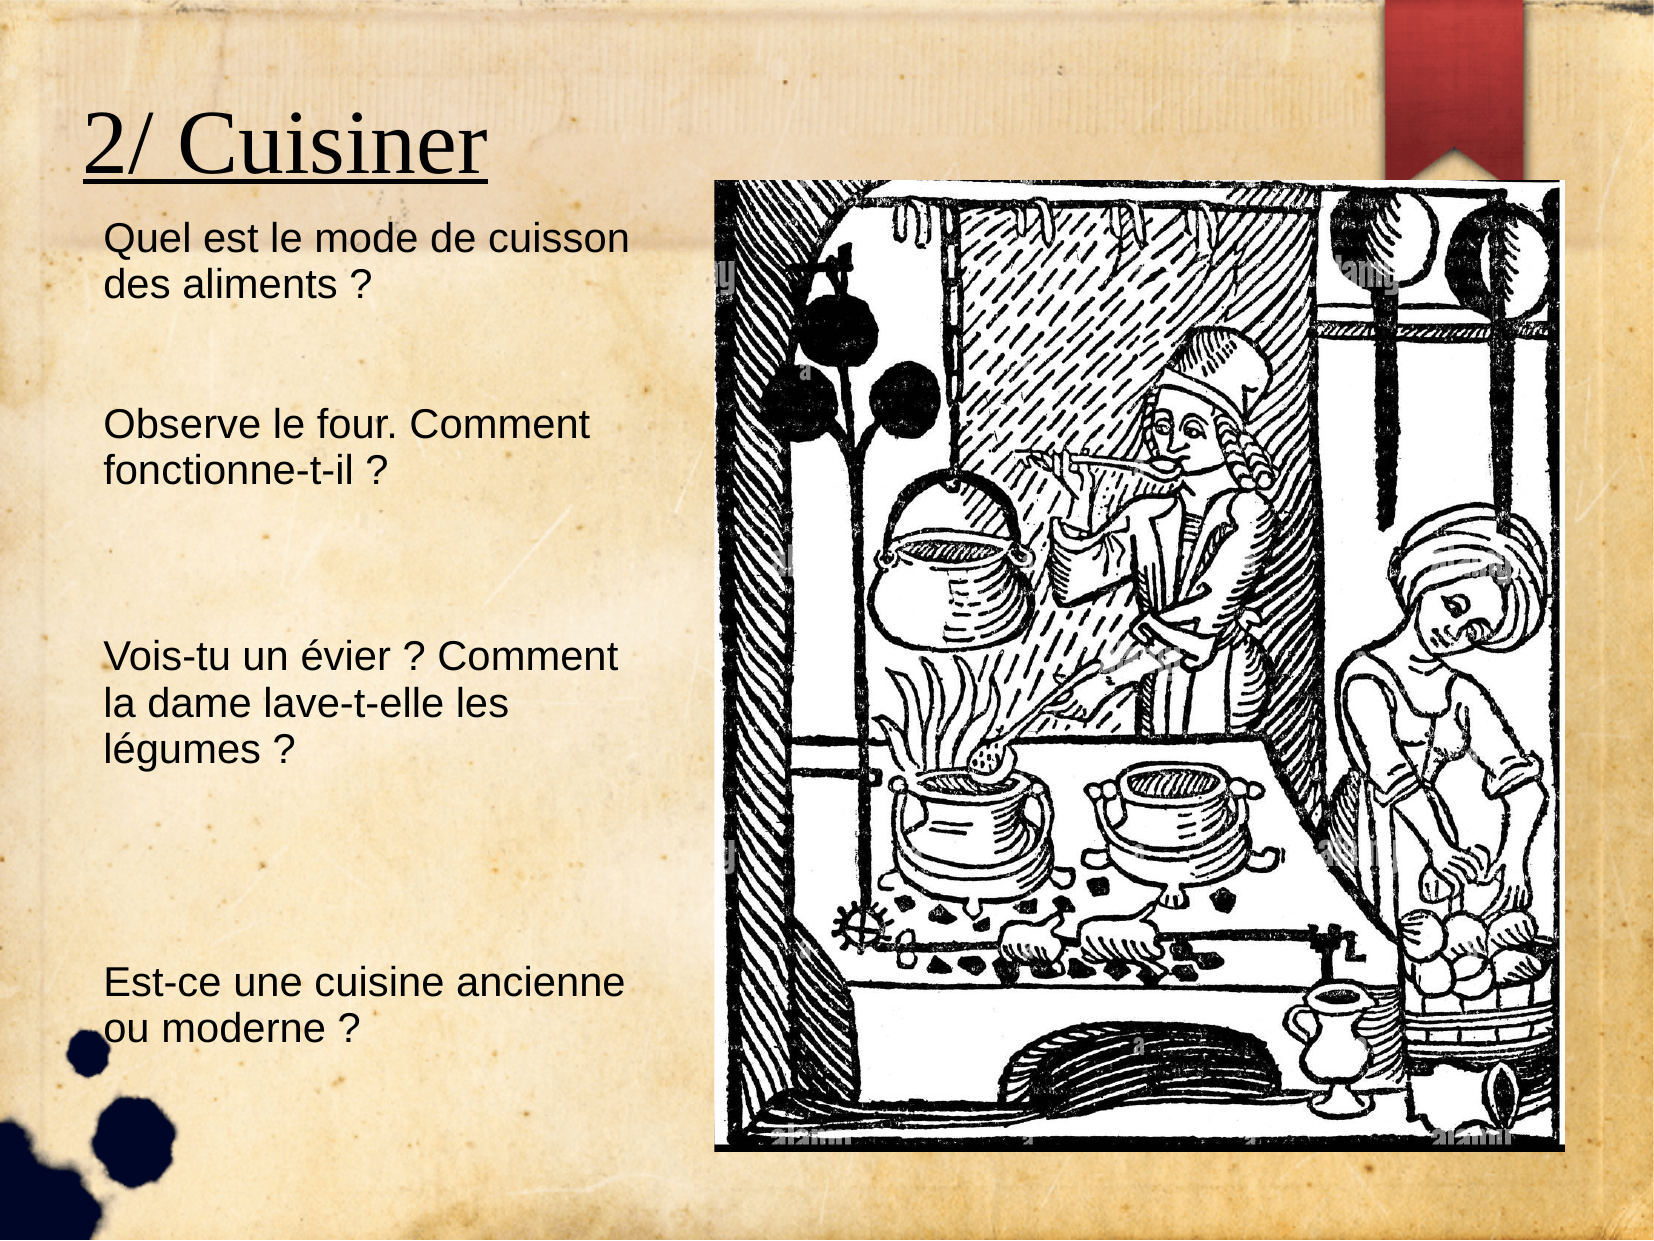

# 2/ Cuisiner
Quel est le mode de cuisson des aliments ?
Observe le four. Comment fonctionne-t-il ?
Vois-tu un évier ? Comment la dame lave-t-elle les légumes ?
Est-ce une cuisine ancienne ou moderne ?